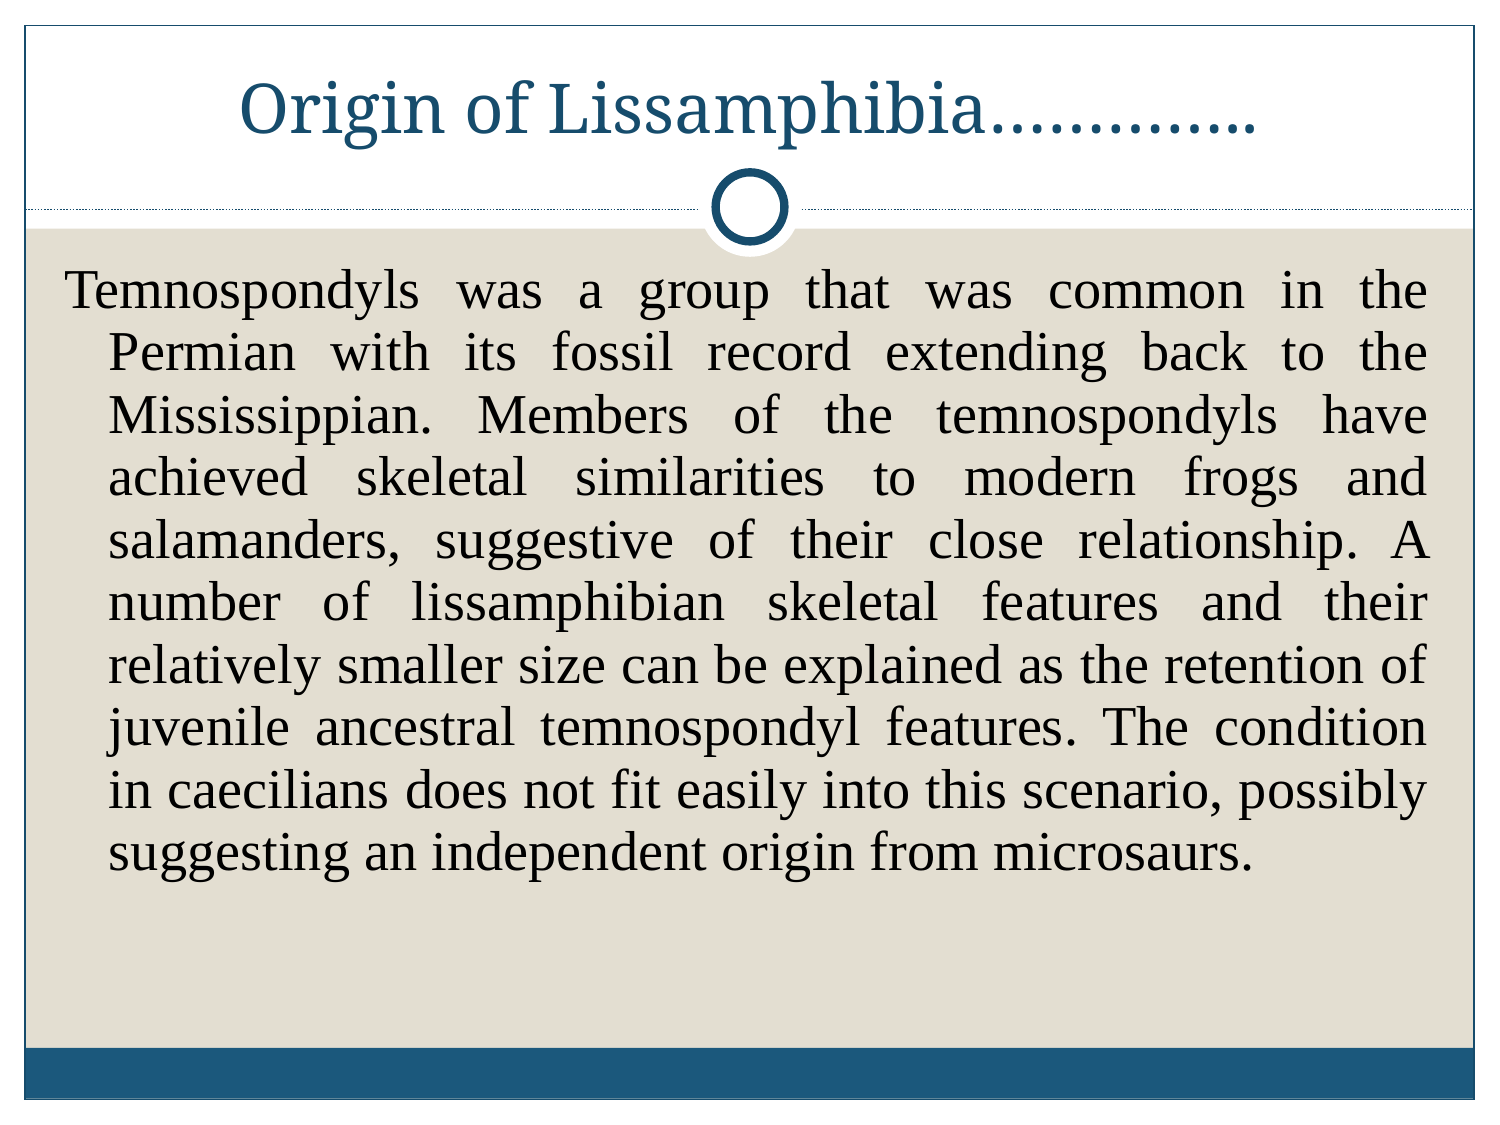

# Origin of Lissamphibia…………..
Temnospondyls was a group that was common in the Permian with its fossil record extending back to the Mississippian. Members of the temnospondyls have achieved skeletal similarities to modern frogs and salamanders, suggestive of their close relationship. A number of lissamphibian skeletal features and their relatively smaller size can be explained as the retention of juvenile ancestral temnospondyl features. The condition in caecilians does not fit easily into this scenario, possibly suggesting an independent origin from microsaurs.